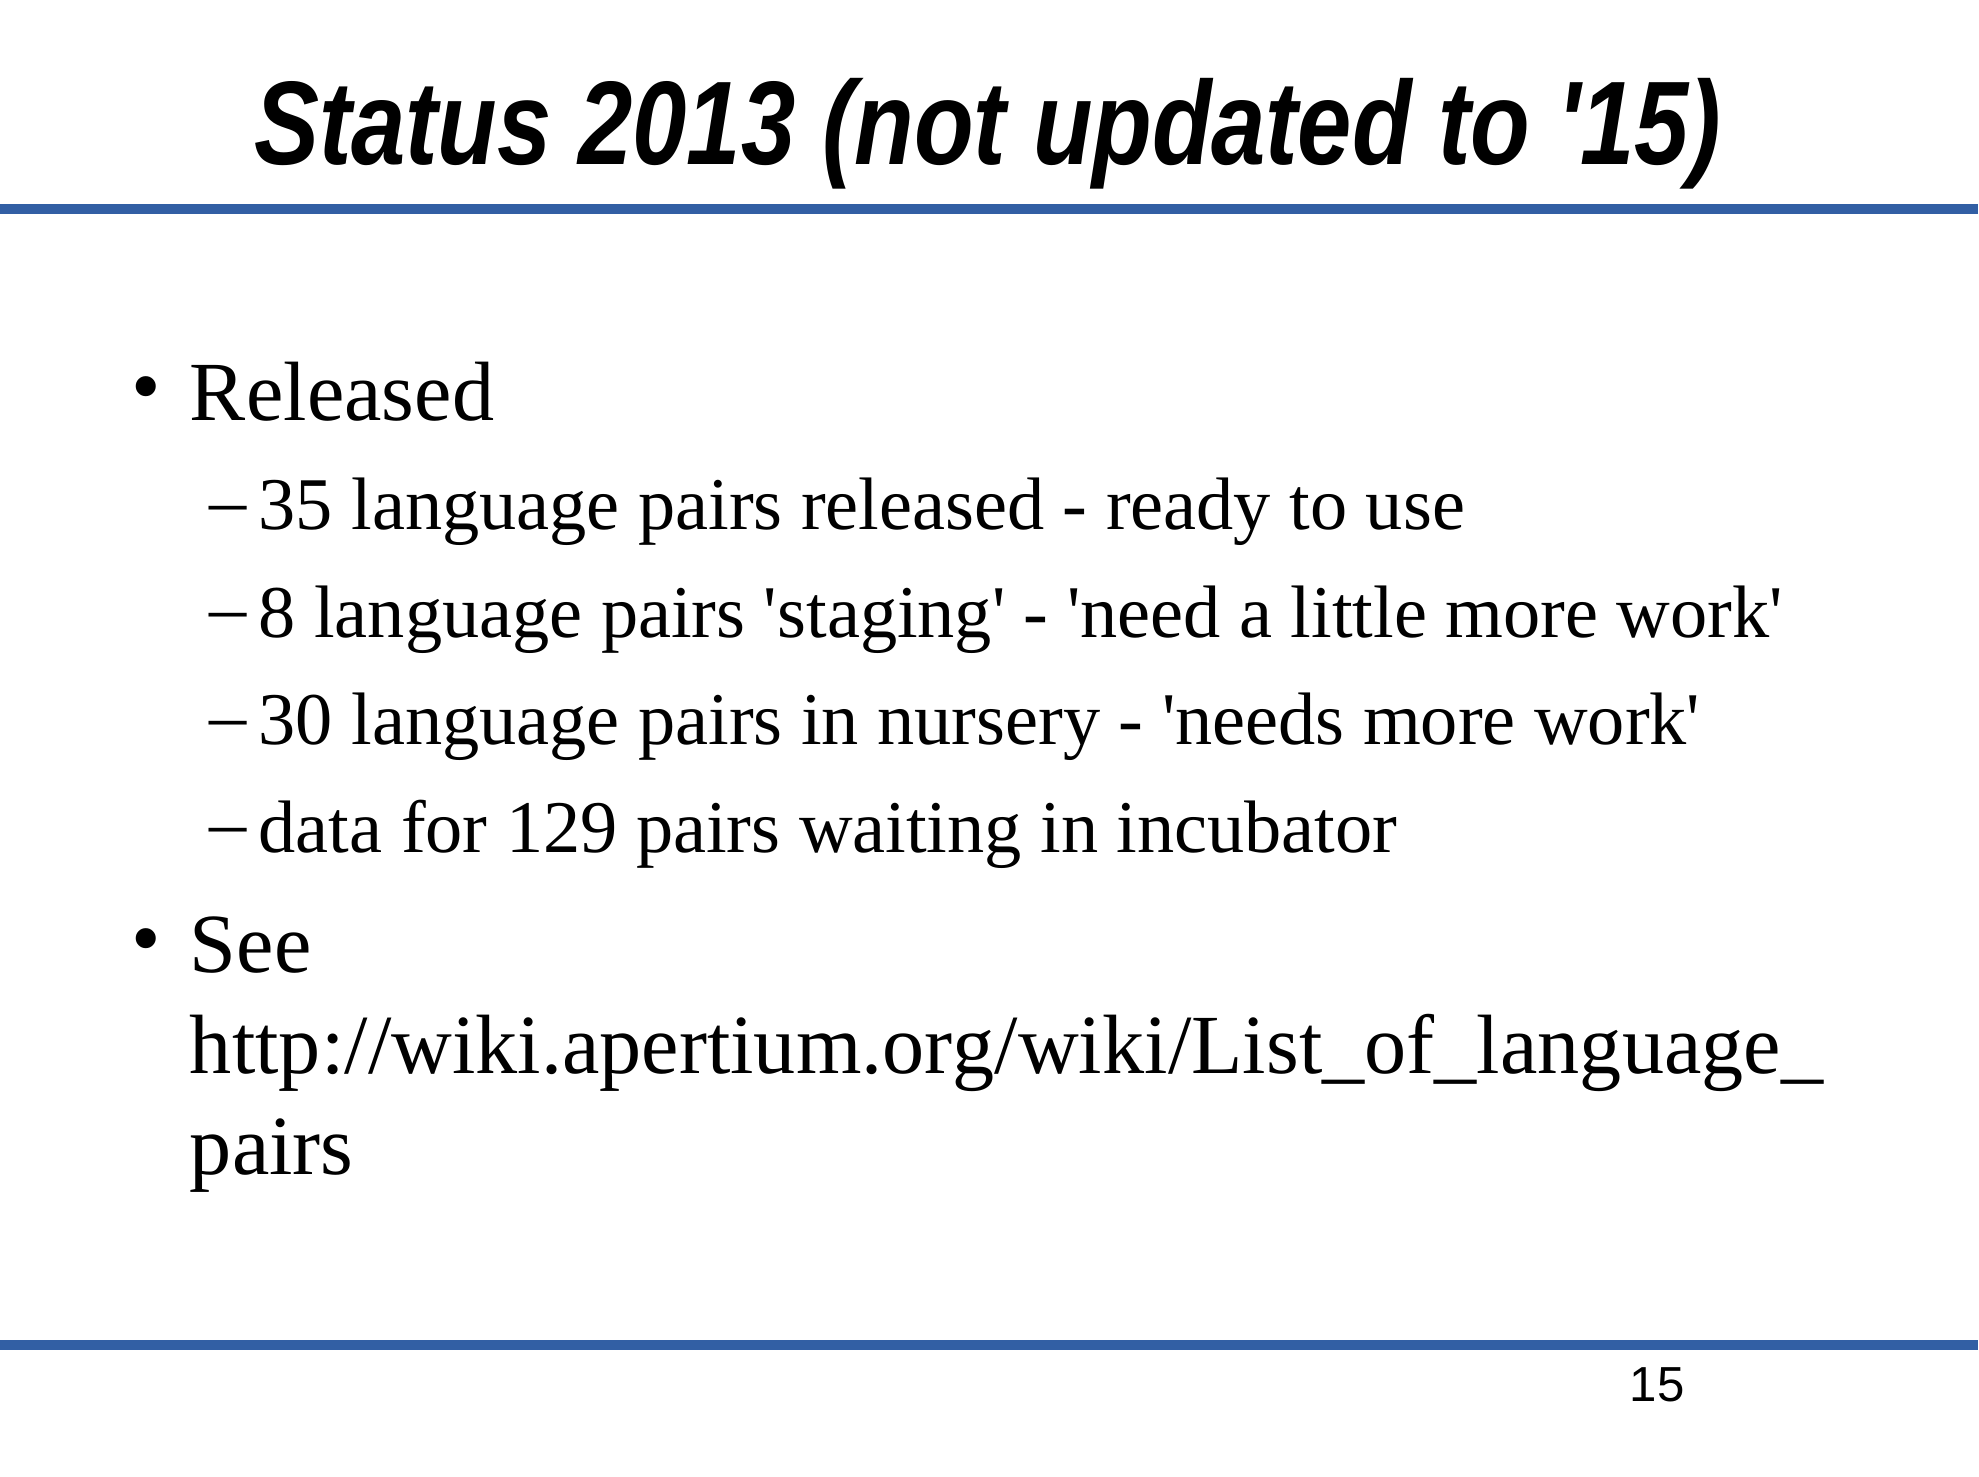

# Status 2013 (not updated to '15)
Released
35 language pairs released - ready to use
8 language pairs 'staging' - 'need a little more work'
30 language pairs in nursery - 'needs more work'
data for 129 pairs waiting in incubator
See http://wiki.apertium.org/wiki/List_of_language_pairs